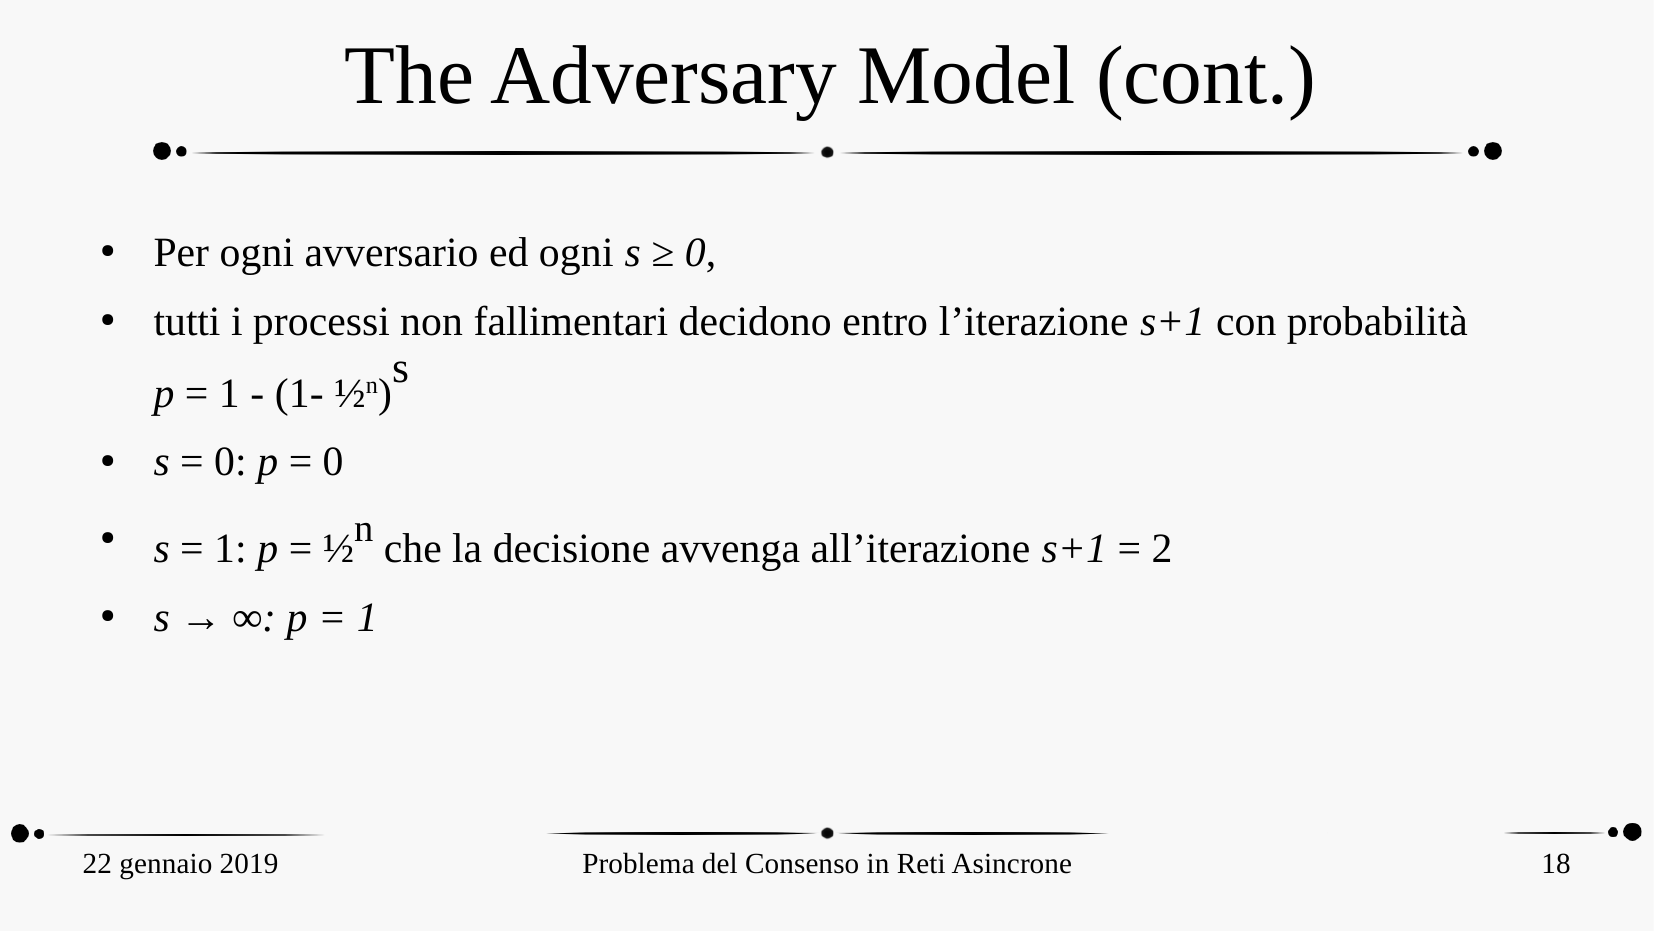

# The Adversary Model (cont.)
Per ogni avversario ed ogni s ≥ 0,
tutti i processi non fallimentari decidono entro l’iterazione s+1 con probabilità
p = 1 - (1- ½n)s
s = 0: p = 0
s = 1: p = ½n che la decisione avvenga all’iterazione s+1 = 2
s → ∞: p = 1
22 gennaio 2019
Problema del Consenso in Reti Asincrone
18